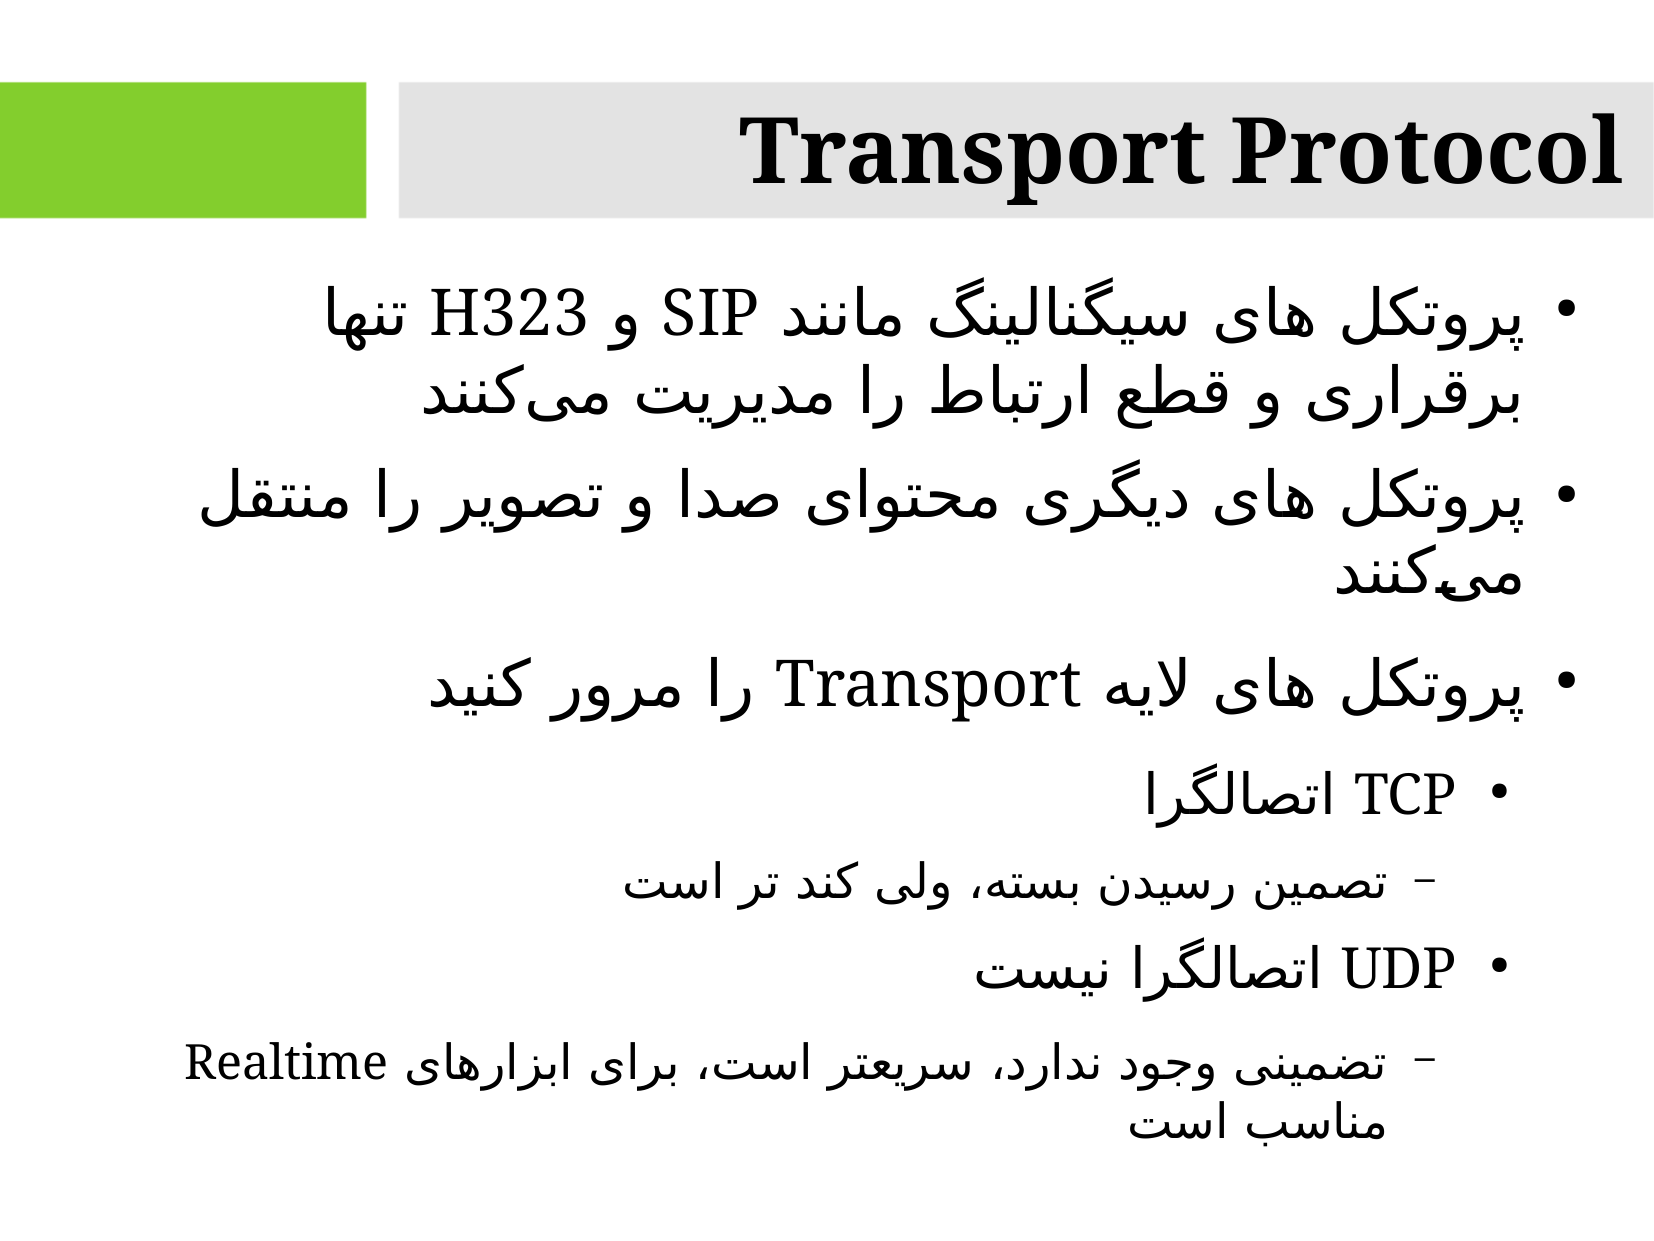

# Transport Protocol
پروتکل های سیگنالینگ مانند SIP و H323 تنها برقراری و قطع ارتباط را مدیریت می‌کنند
پروتکل های دیگری محتوای صدا و تصویر را منتقل می‌کنند
پروتکل های لایه Transport را مرور کنید
TCP اتصالگرا
تصمین رسیدن بسته، ولی کند تر است
UDP اتصالگرا نیست
تضمینی وجود ندارد، سریعتر است، برای ابزارهای Realtime مناسب است